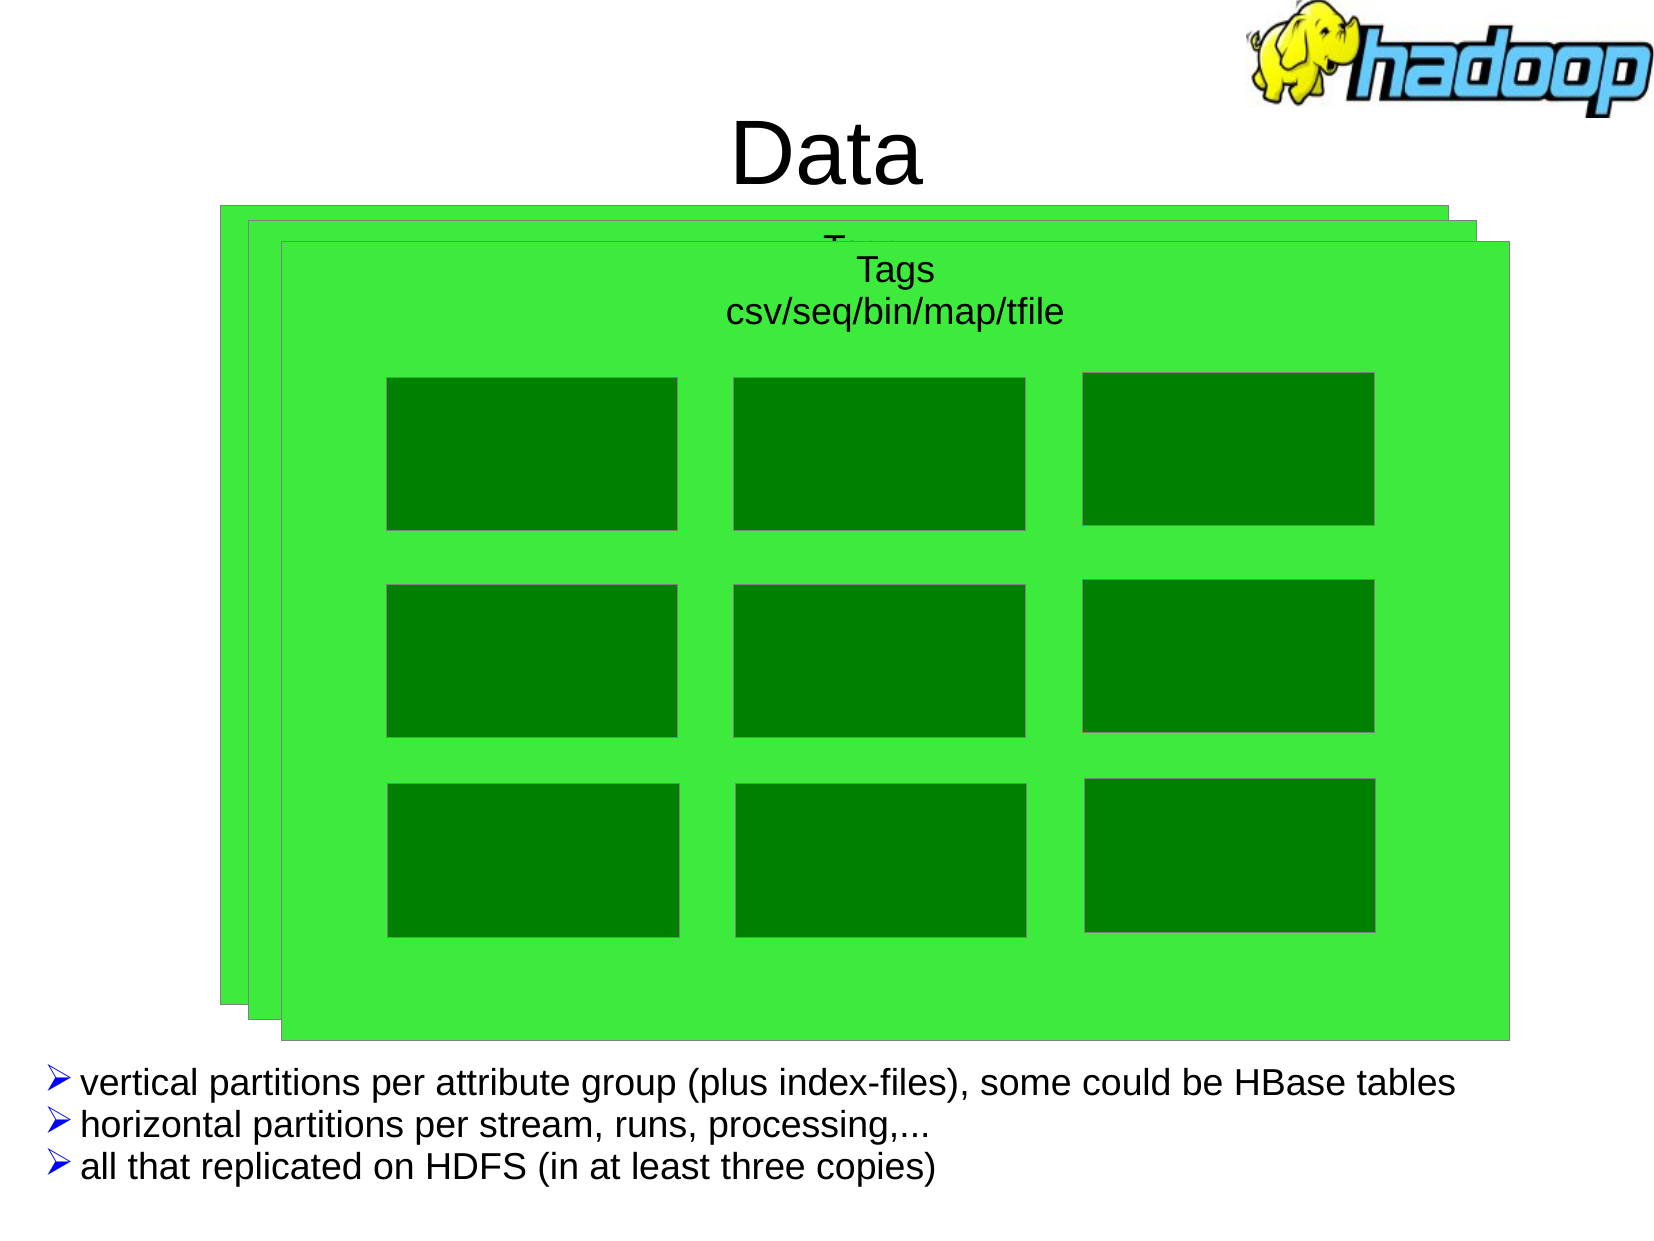

# Data
Tags
csv/seq/bin/map/tfile
Tags
csv/seq/bin/map/tfile
Tags
csv/seq/bin/map/tfile
vertical partitions per attribute group (plus index-files), some could be HBase tables
horizontal partitions per stream, runs, processing,...
all that replicated on HDFS (in at least three copies)